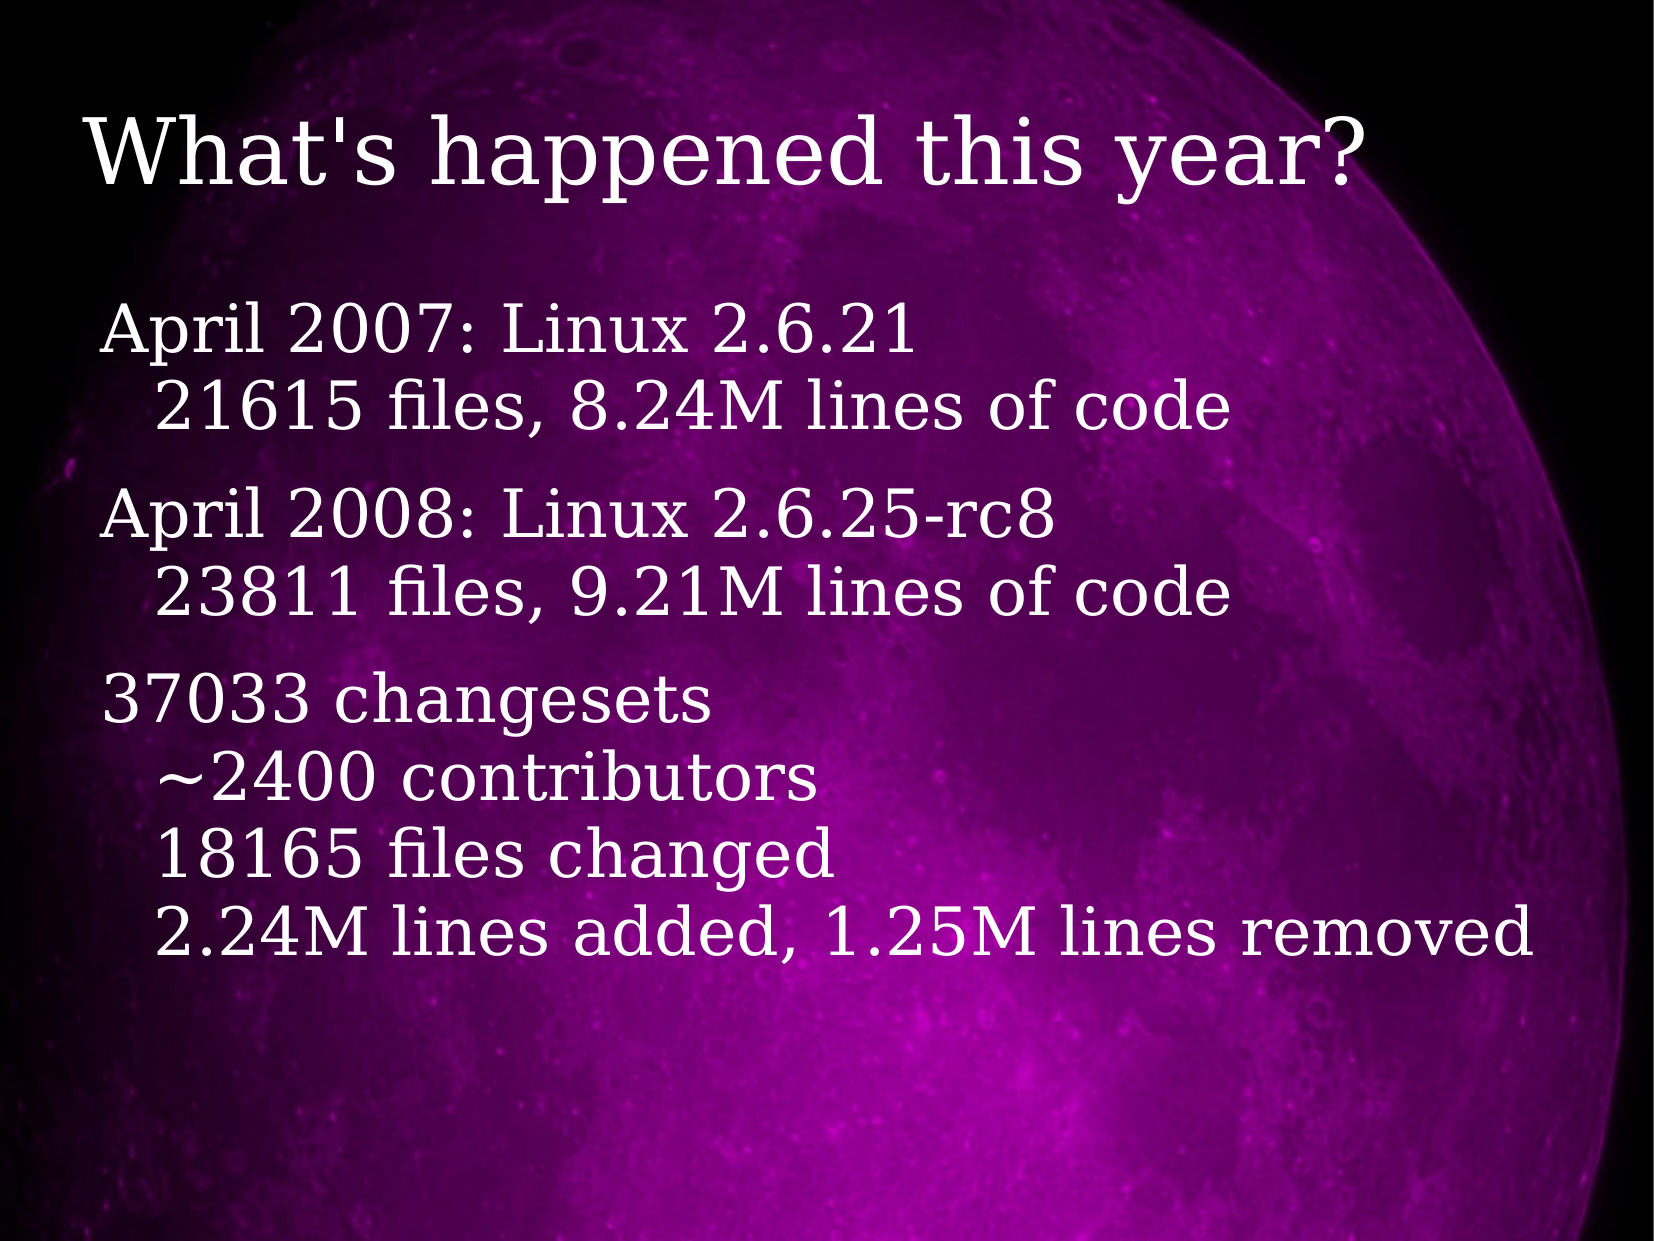

# What's happened this year?
April 2007: Linux 2.6.21
21615 files, 8.24M lines of code
April 2008: Linux 2.6.25-rc8
23811 files, 9.21M lines of code
37033 changesets
~2400 contributors
18165 files changed
2.24M lines added, 1.25M lines removed